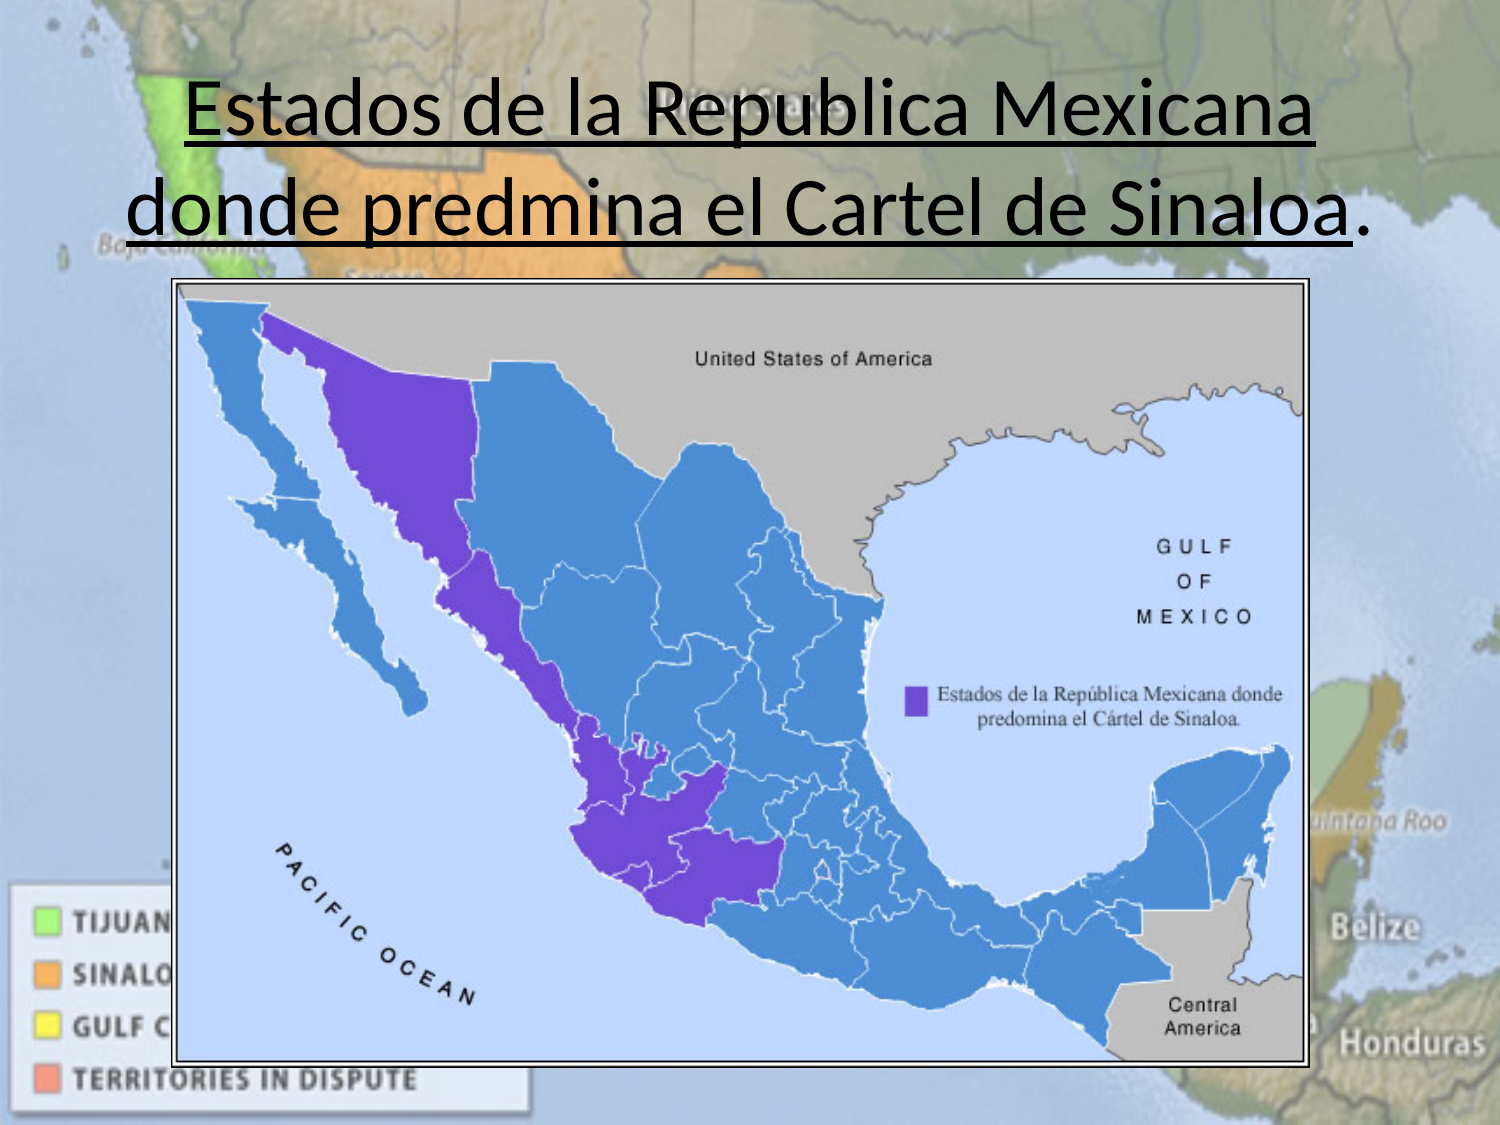

# Estados de la Republica Mexicana donde predmina el Cartel de Sinaloa.